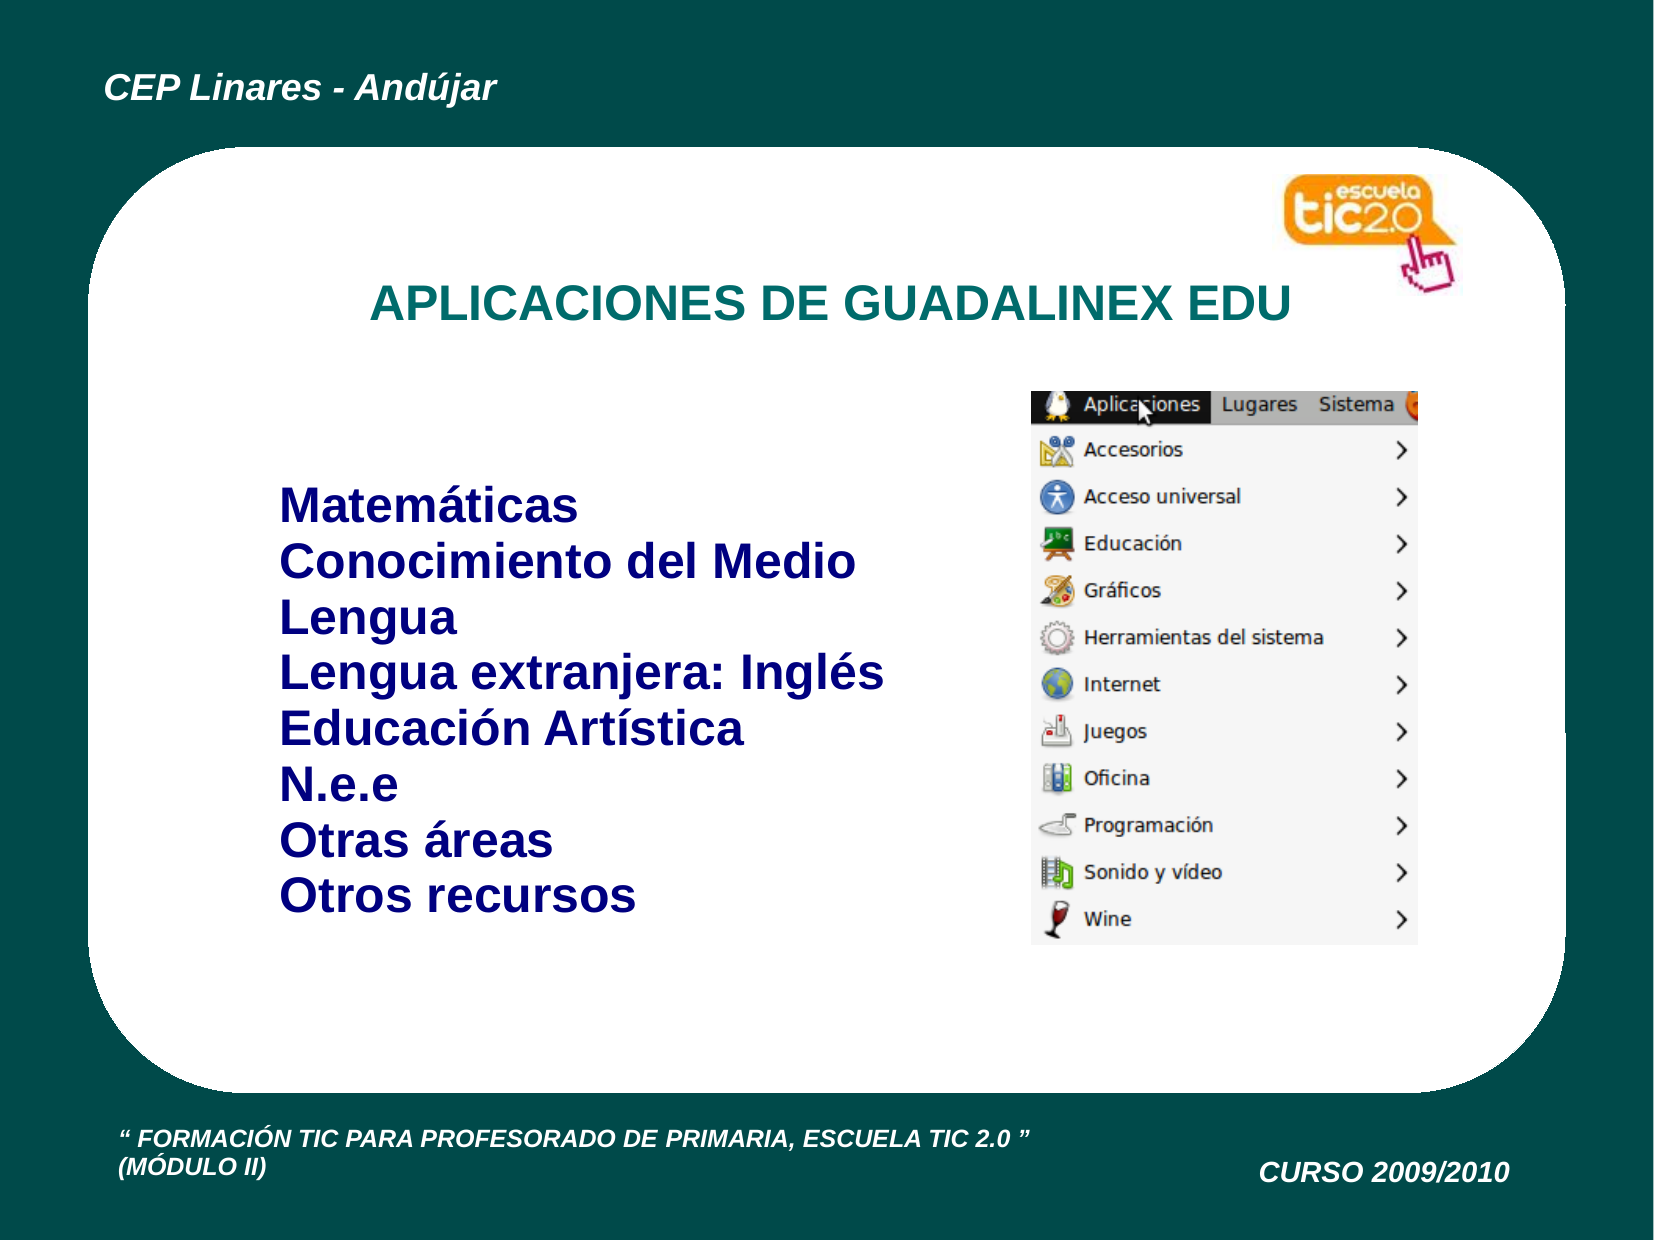

APLICACIONES DE GUADALINEX EDU
 Matemáticas
 Conocimiento del Medio
 Lengua
 Lengua extranjera: Inglés
 Educación Artística
 N.e.e
 Otras áreas
 Otros recursos